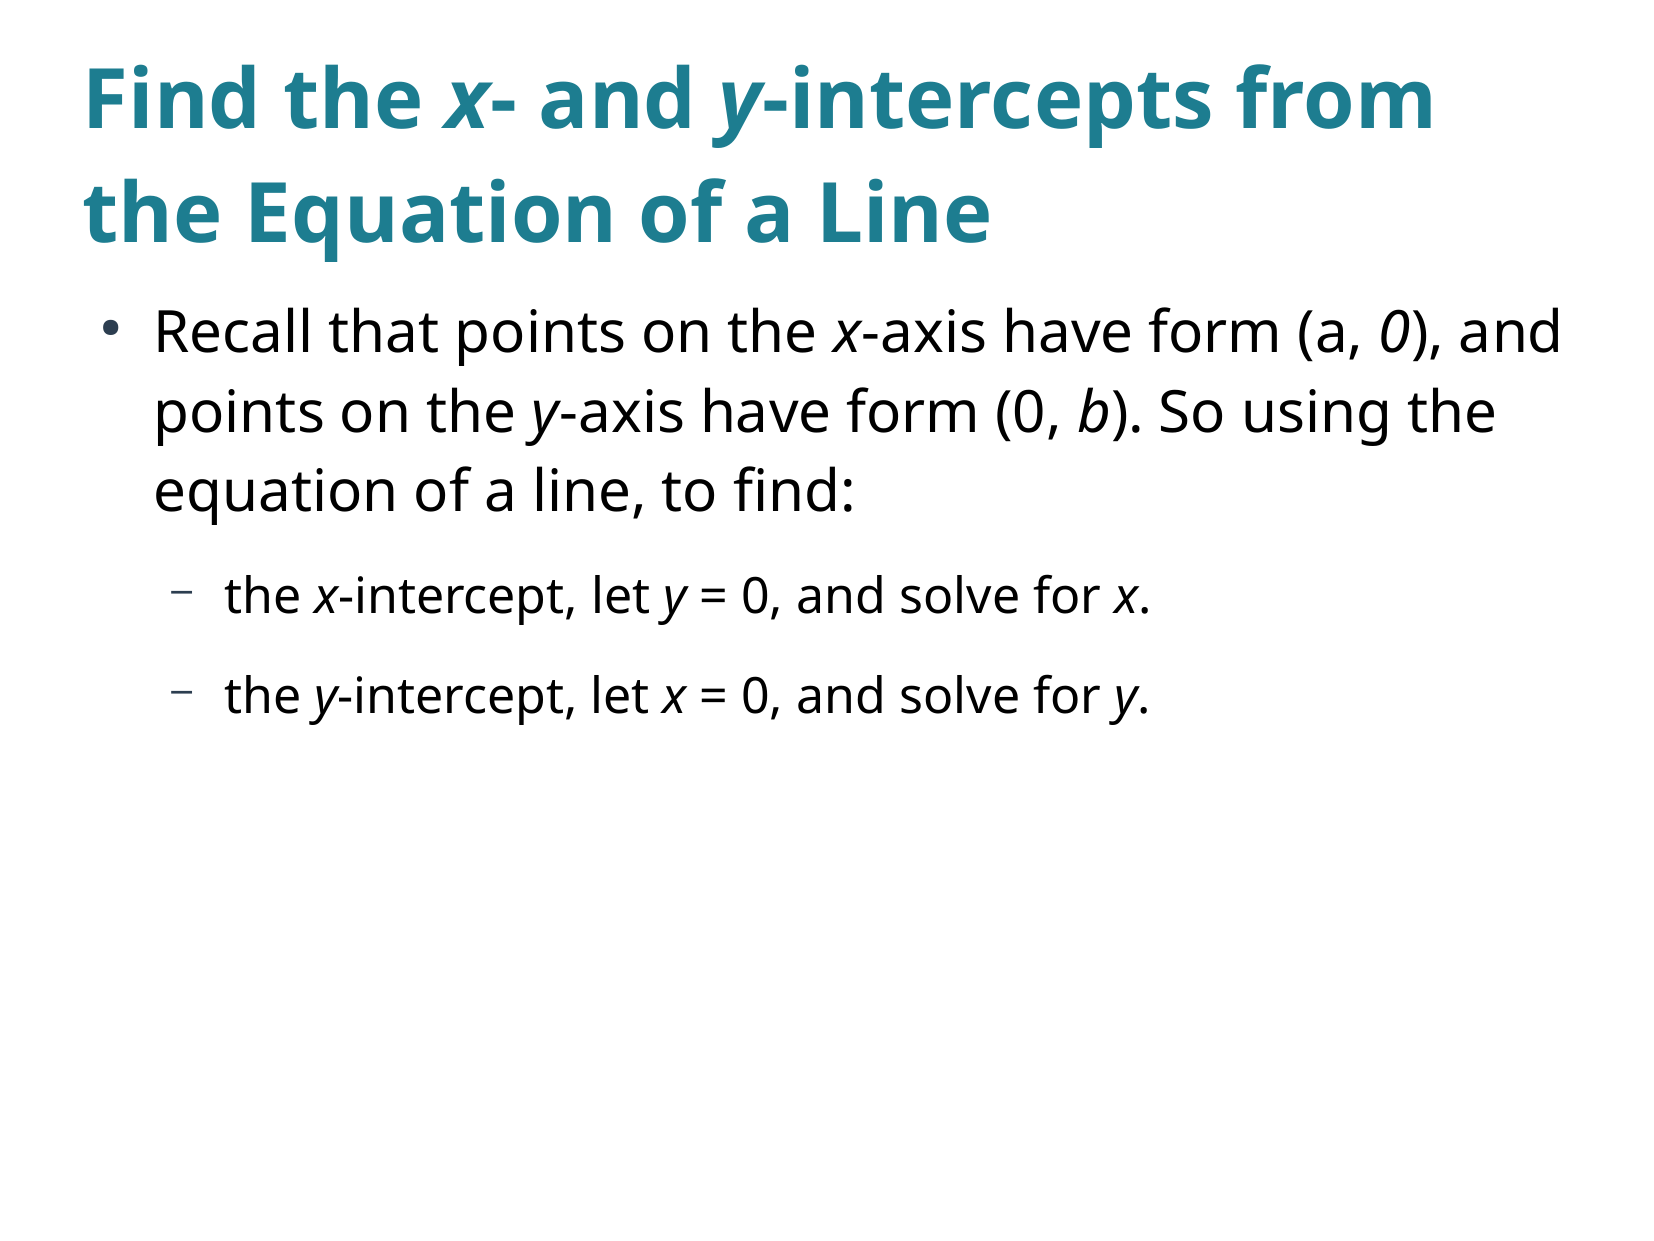

# Find the x- and y-intercepts from the Equation of a Line
Recall that points on the x-axis have form (a, 0), and points on the y-axis have form (0, b). So using the equation of a line, to find:
the x-intercept, let y = 0, and solve for x.
the y-intercept, let x = 0, and solve for y.